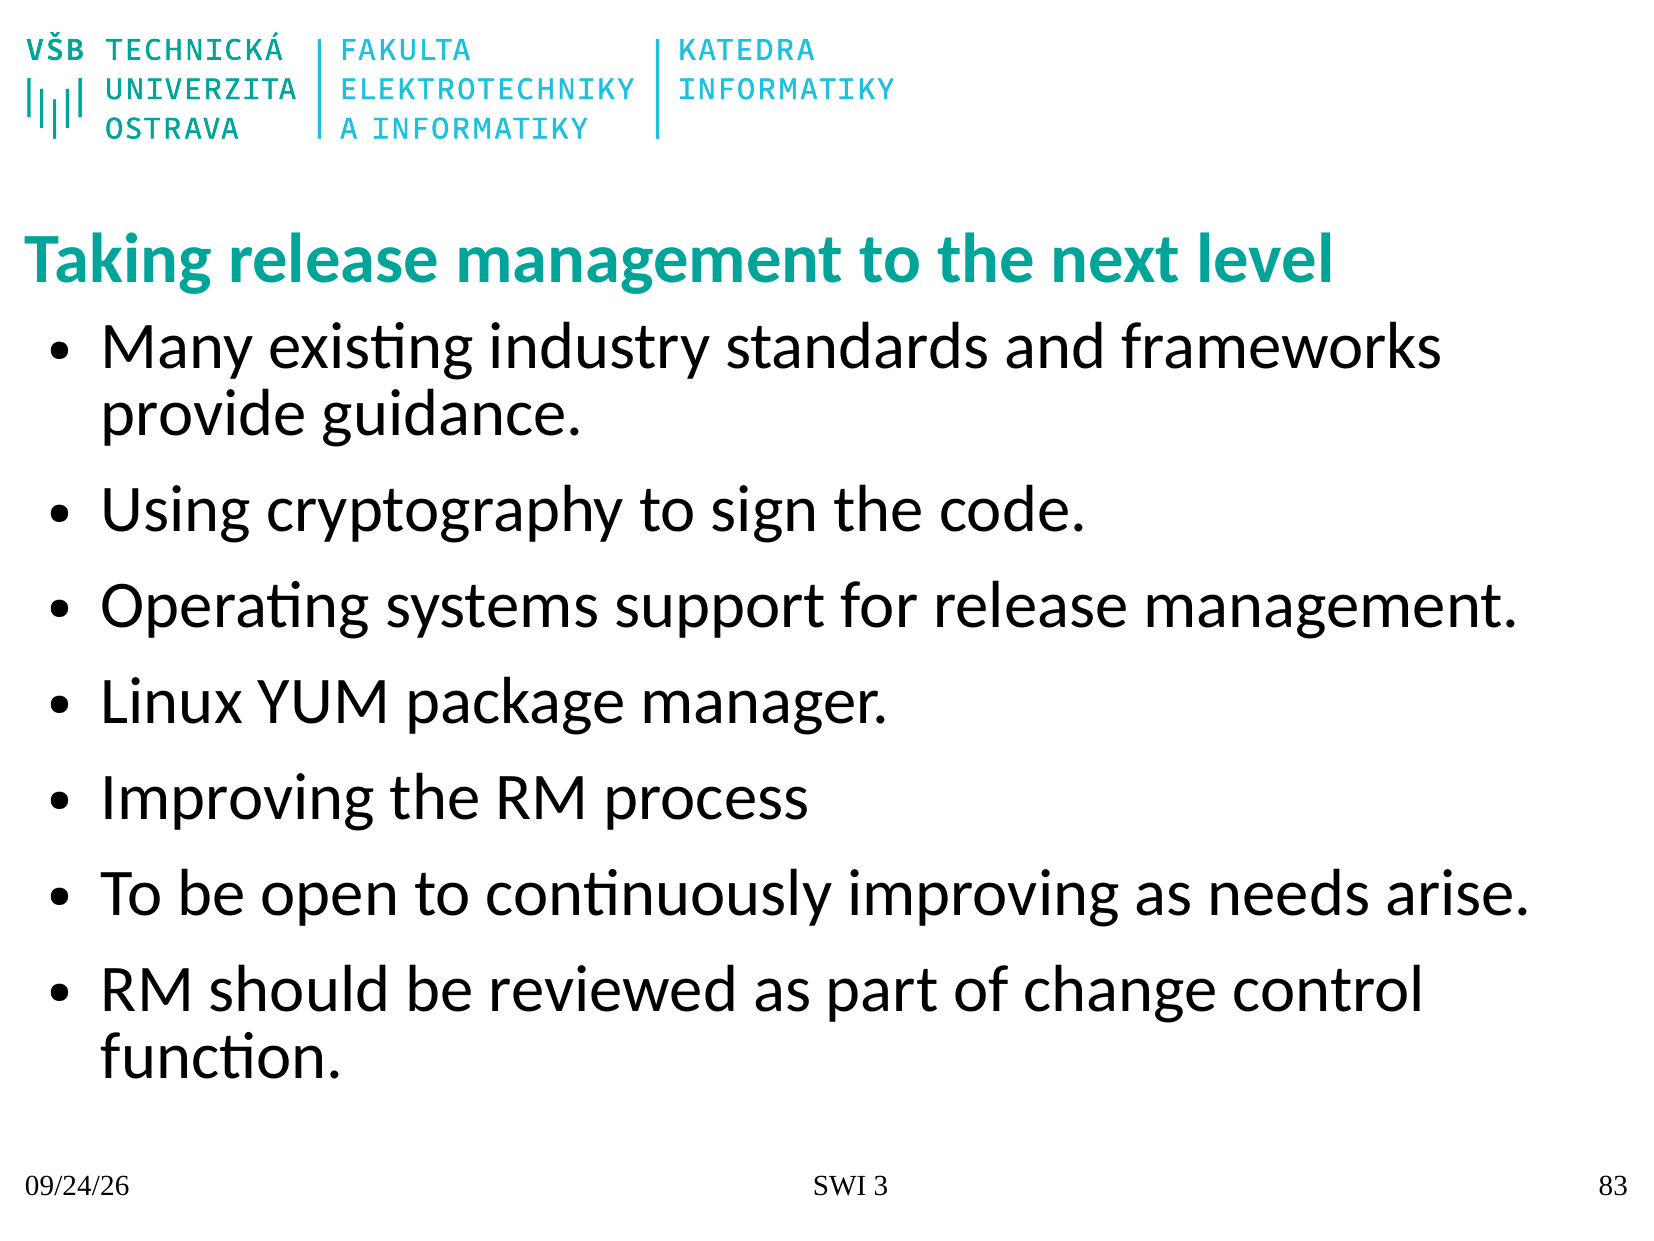

# Taking release management to the next level
Many existing industry standards and frameworks provide guidance.
Using cryptography to sign the code.
Operating systems support for release management.
Linux YUM package manager.
Improving the RM process
To be open to continuously improving as needs arise.
RM should be reviewed as part of change control function.
SWI 3
83